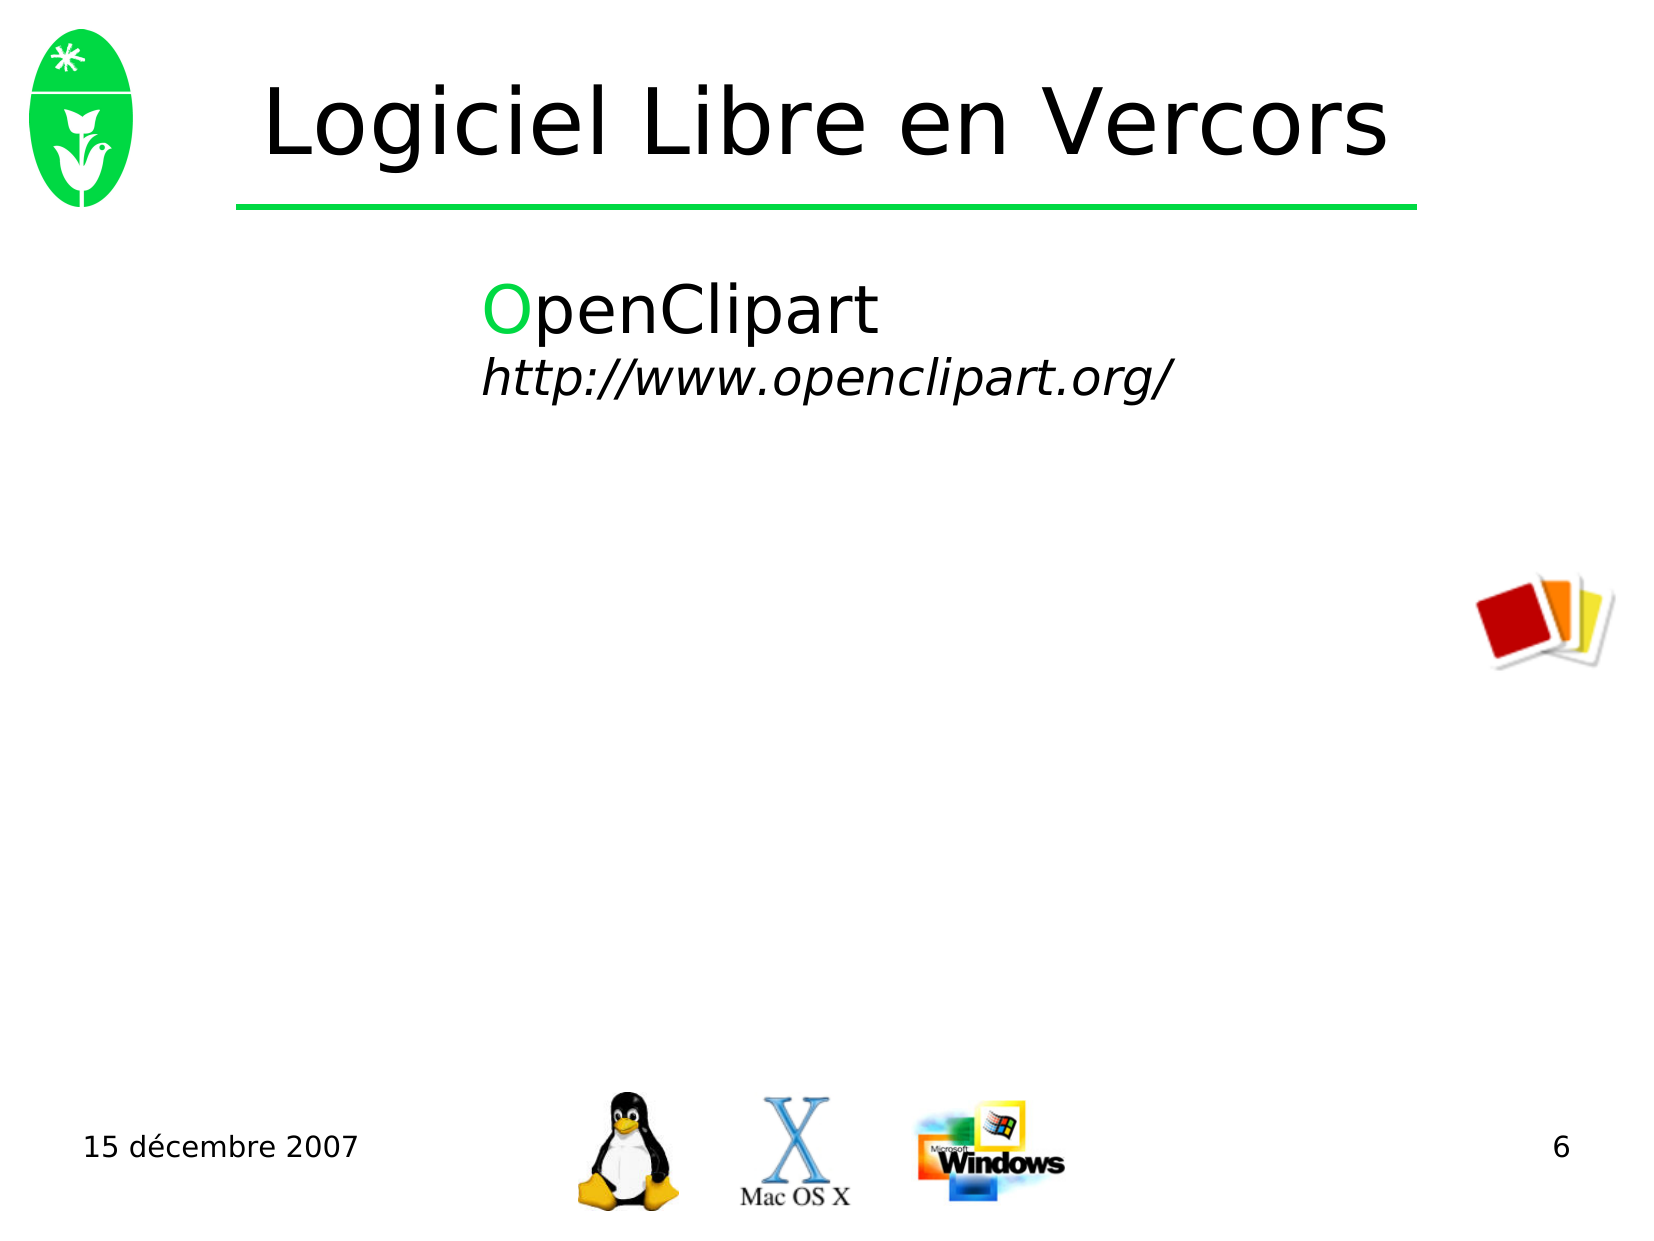

# Logiciel Libre en Vercors
OpenClipart
http://www.openclipart.org/
15 décembre 2007
6